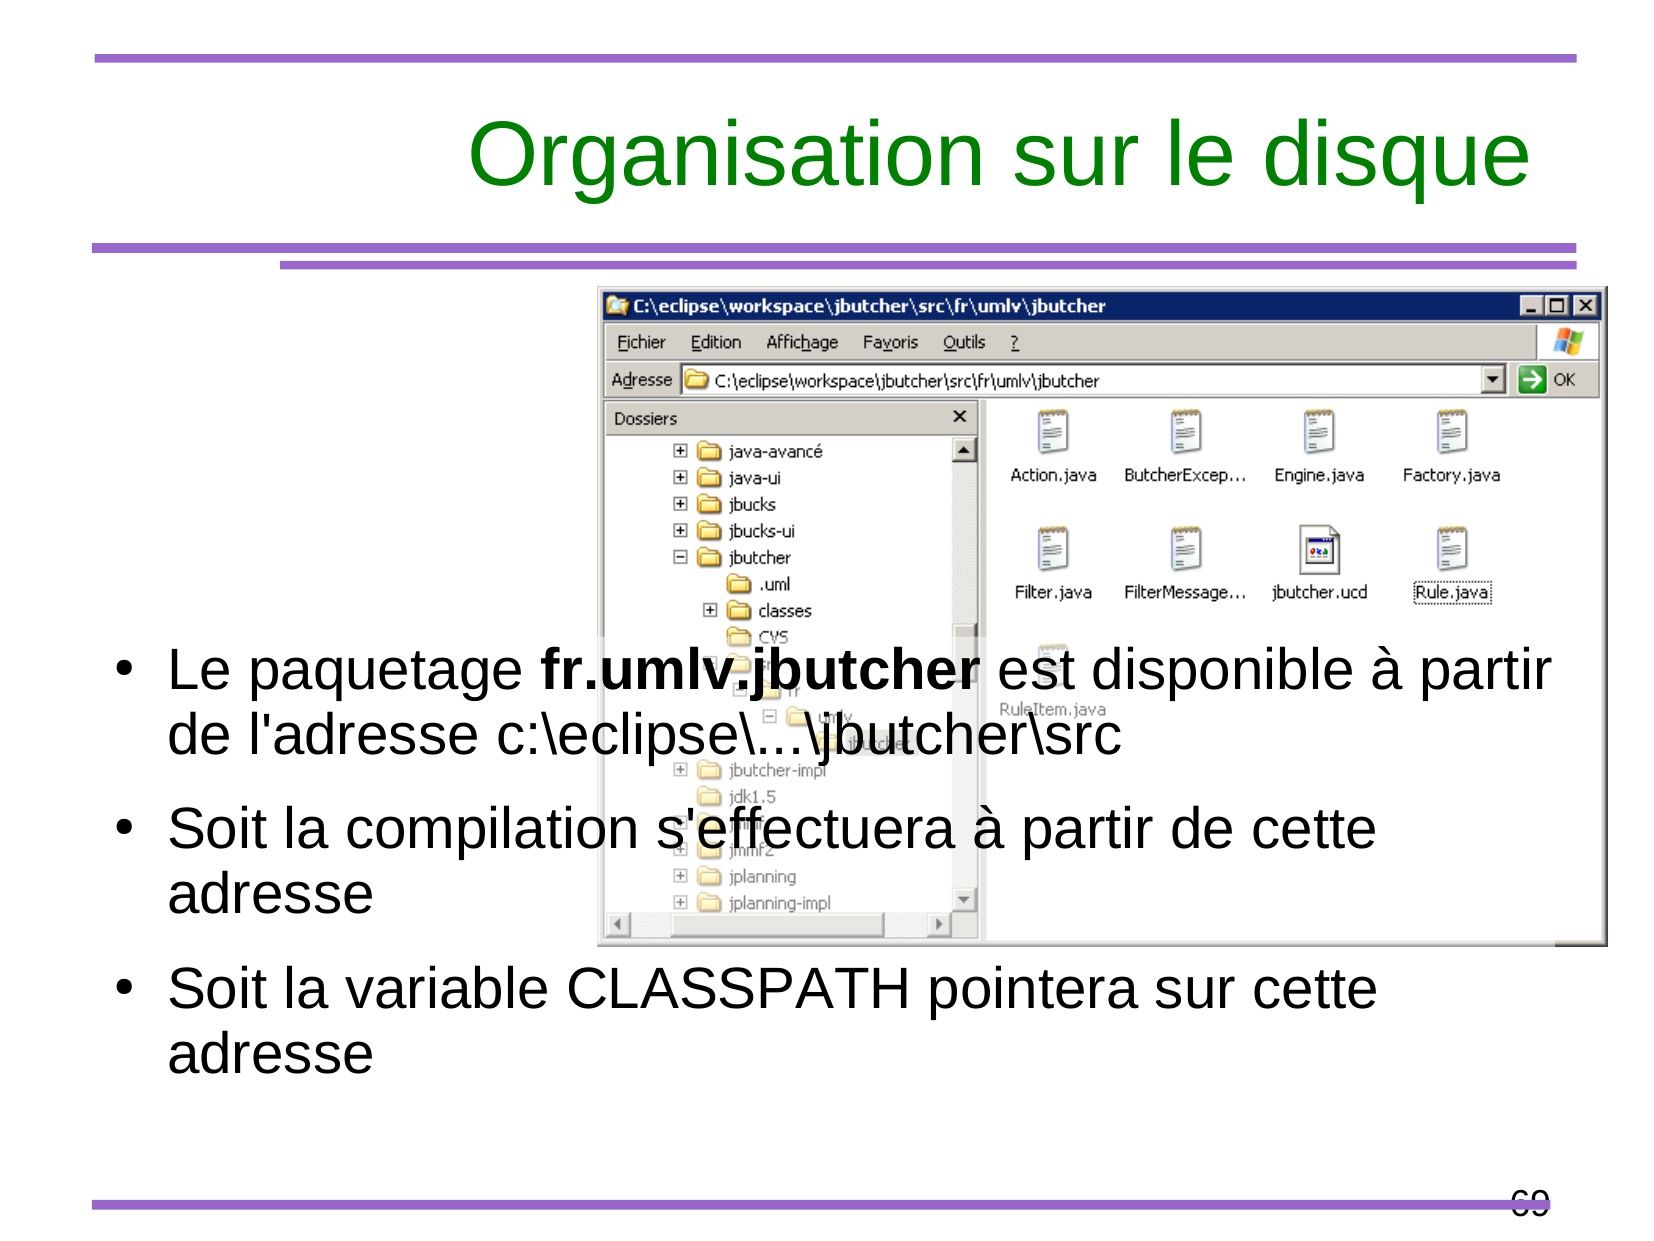

# Organisation sur le disque
Le paquetage fr.umlv.jbutcher est disponible à partir de l'adresse c:\eclipse\...\jbutcher\src
Soit la compilation s'effectuera à partir de cette adresse
Soit la variable CLASSPATH pointera sur cette adresse